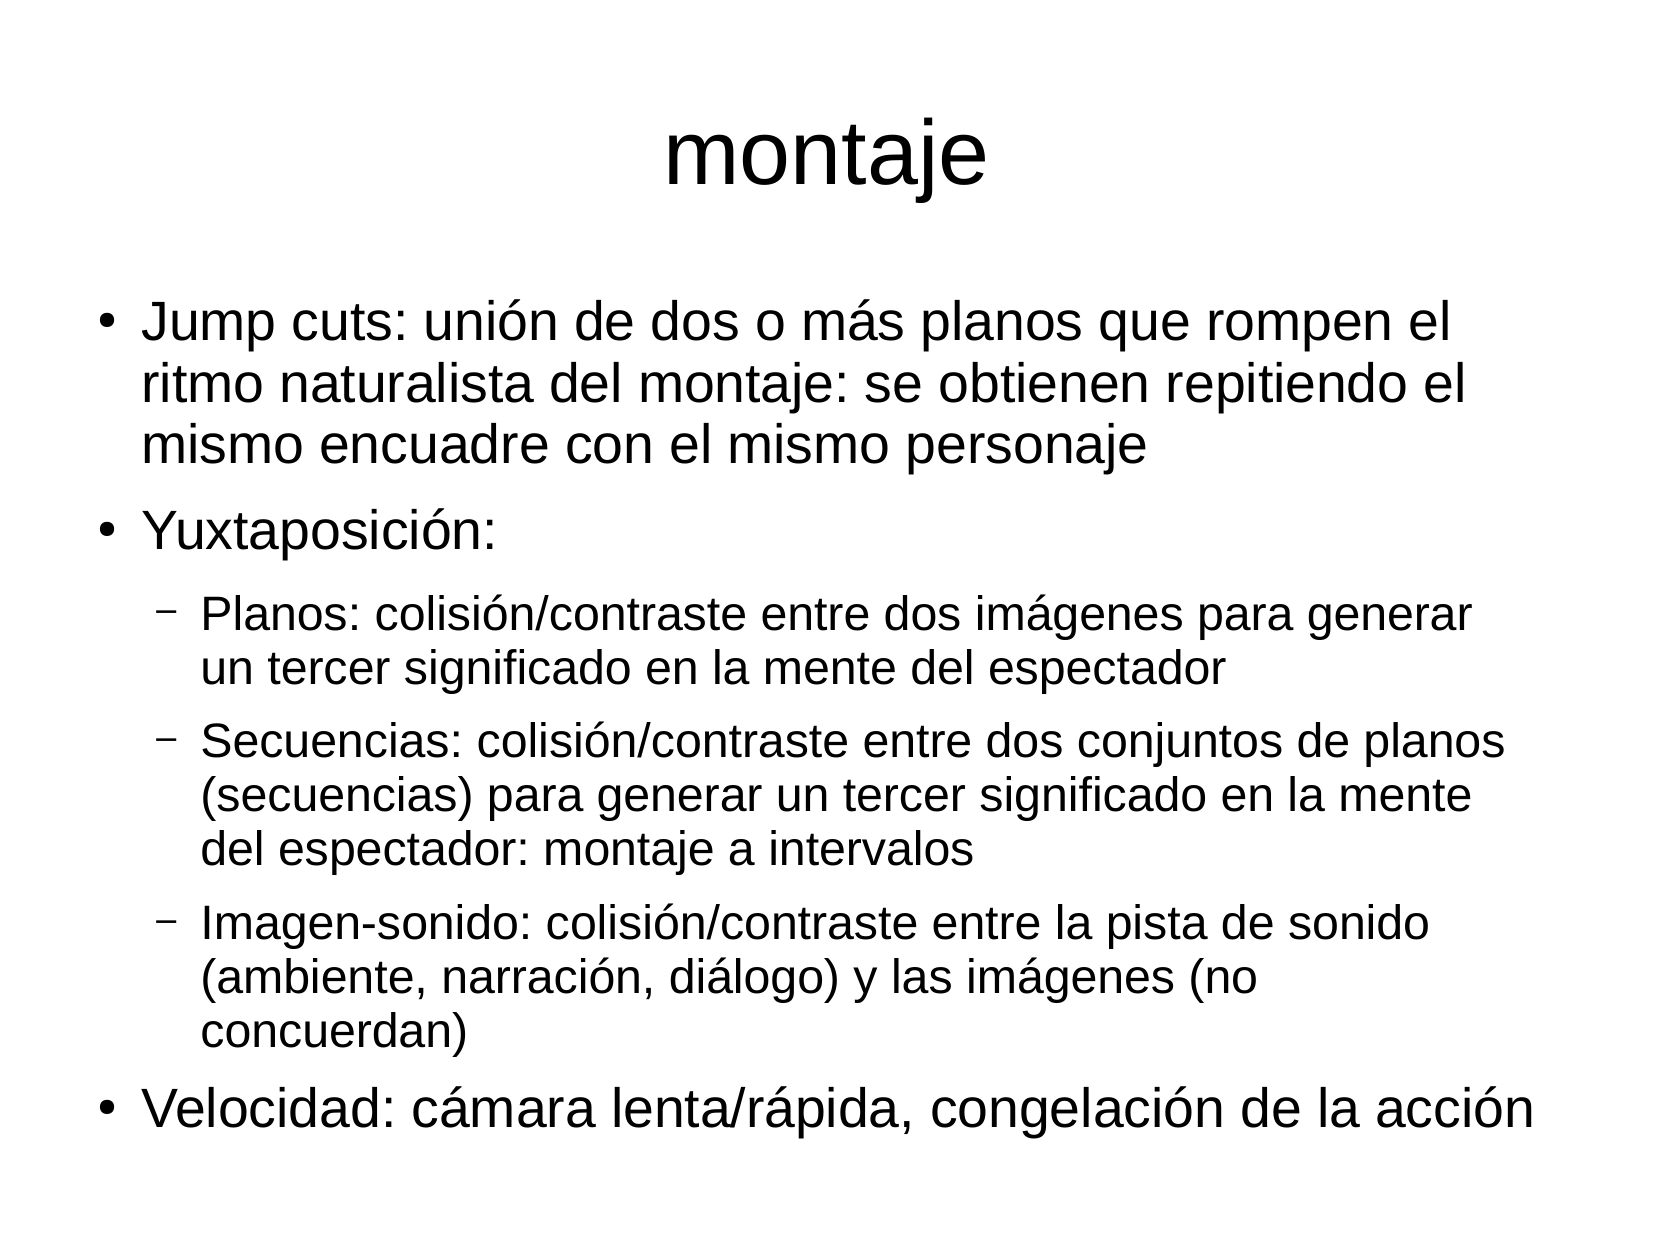

# montaje
Jump cuts: unión de dos o más planos que rompen el ritmo naturalista del montaje: se obtienen repitiendo el mismo encuadre con el mismo personaje
Yuxtaposición:
Planos: colisión/contraste entre dos imágenes para generar un tercer significado en la mente del espectador
Secuencias: colisión/contraste entre dos conjuntos de planos (secuencias) para generar un tercer significado en la mente del espectador: montaje a intervalos
Imagen-sonido: colisión/contraste entre la pista de sonido (ambiente, narración, diálogo) y las imágenes (no concuerdan)
Velocidad: cámara lenta/rápida, congelación de la acción